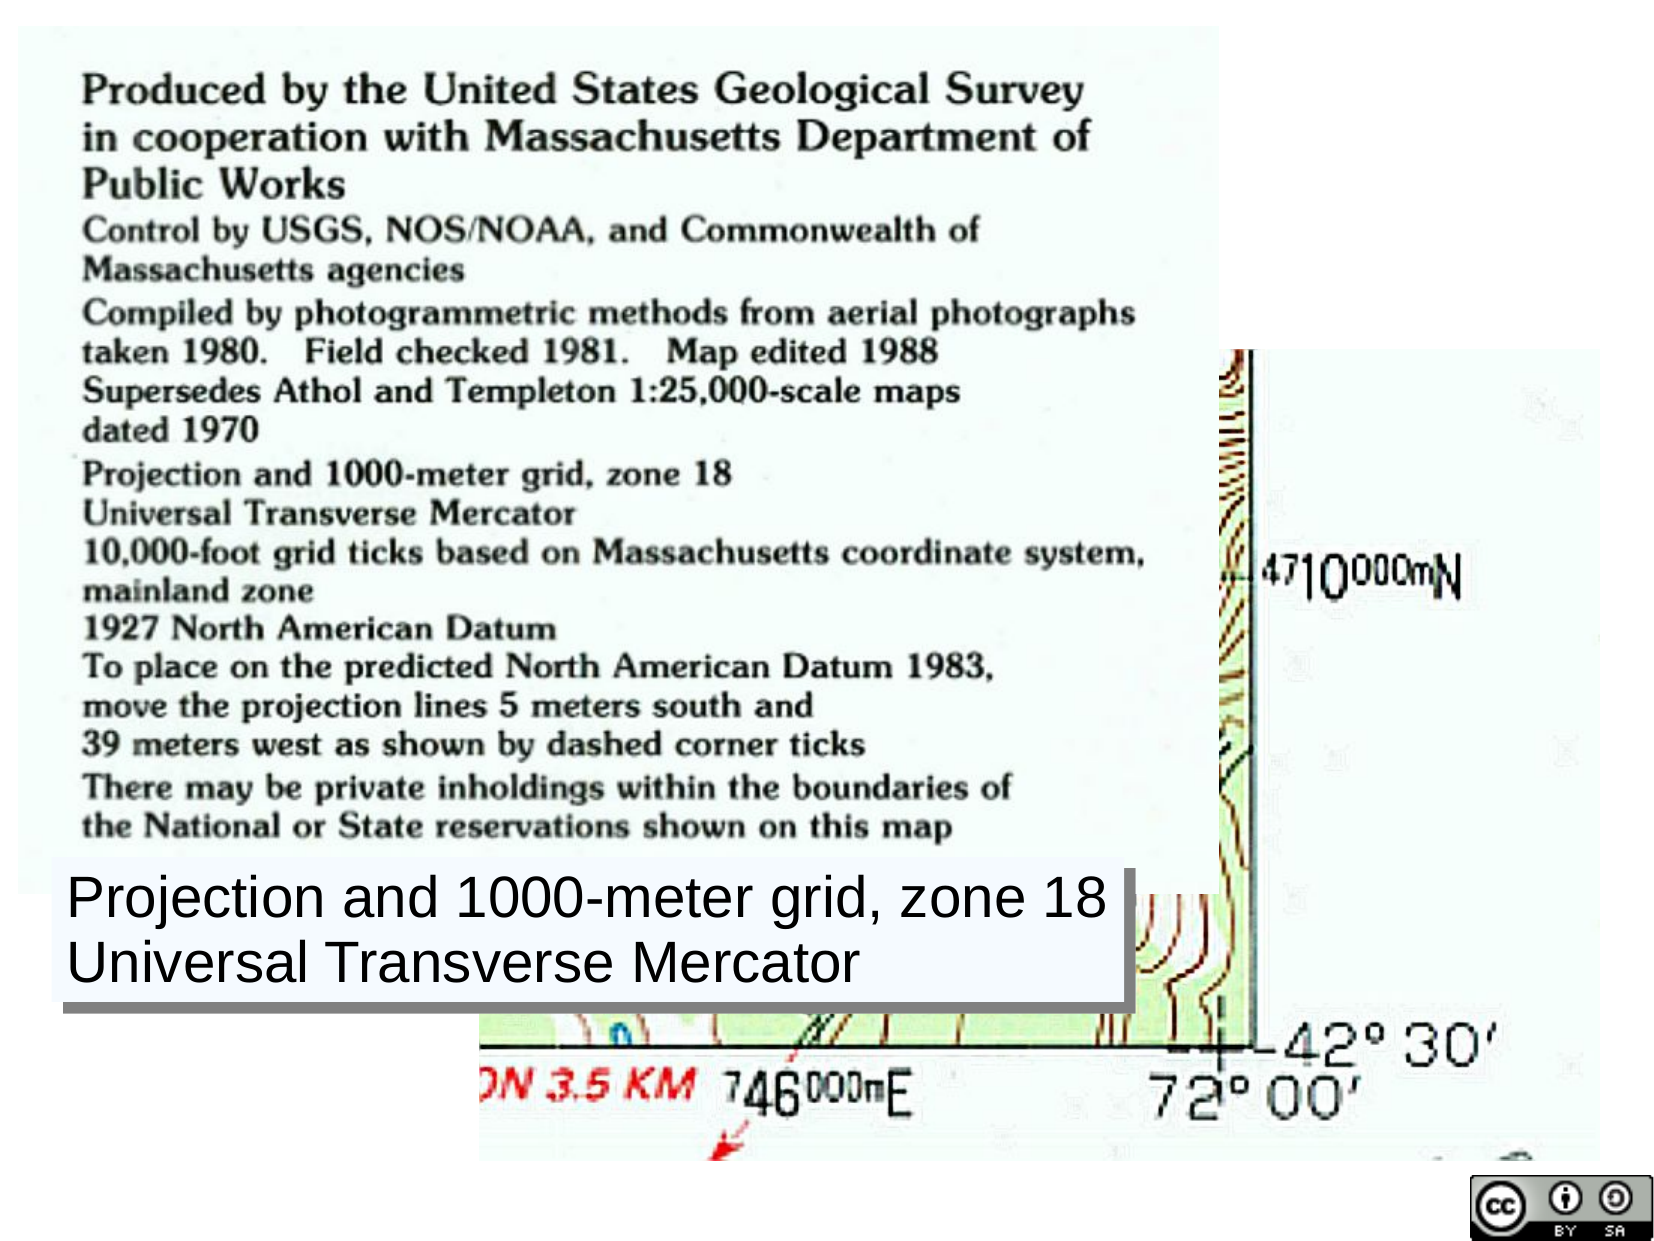

Projection and 1000-meter grid, zone 18
Universal Transverse Mercator